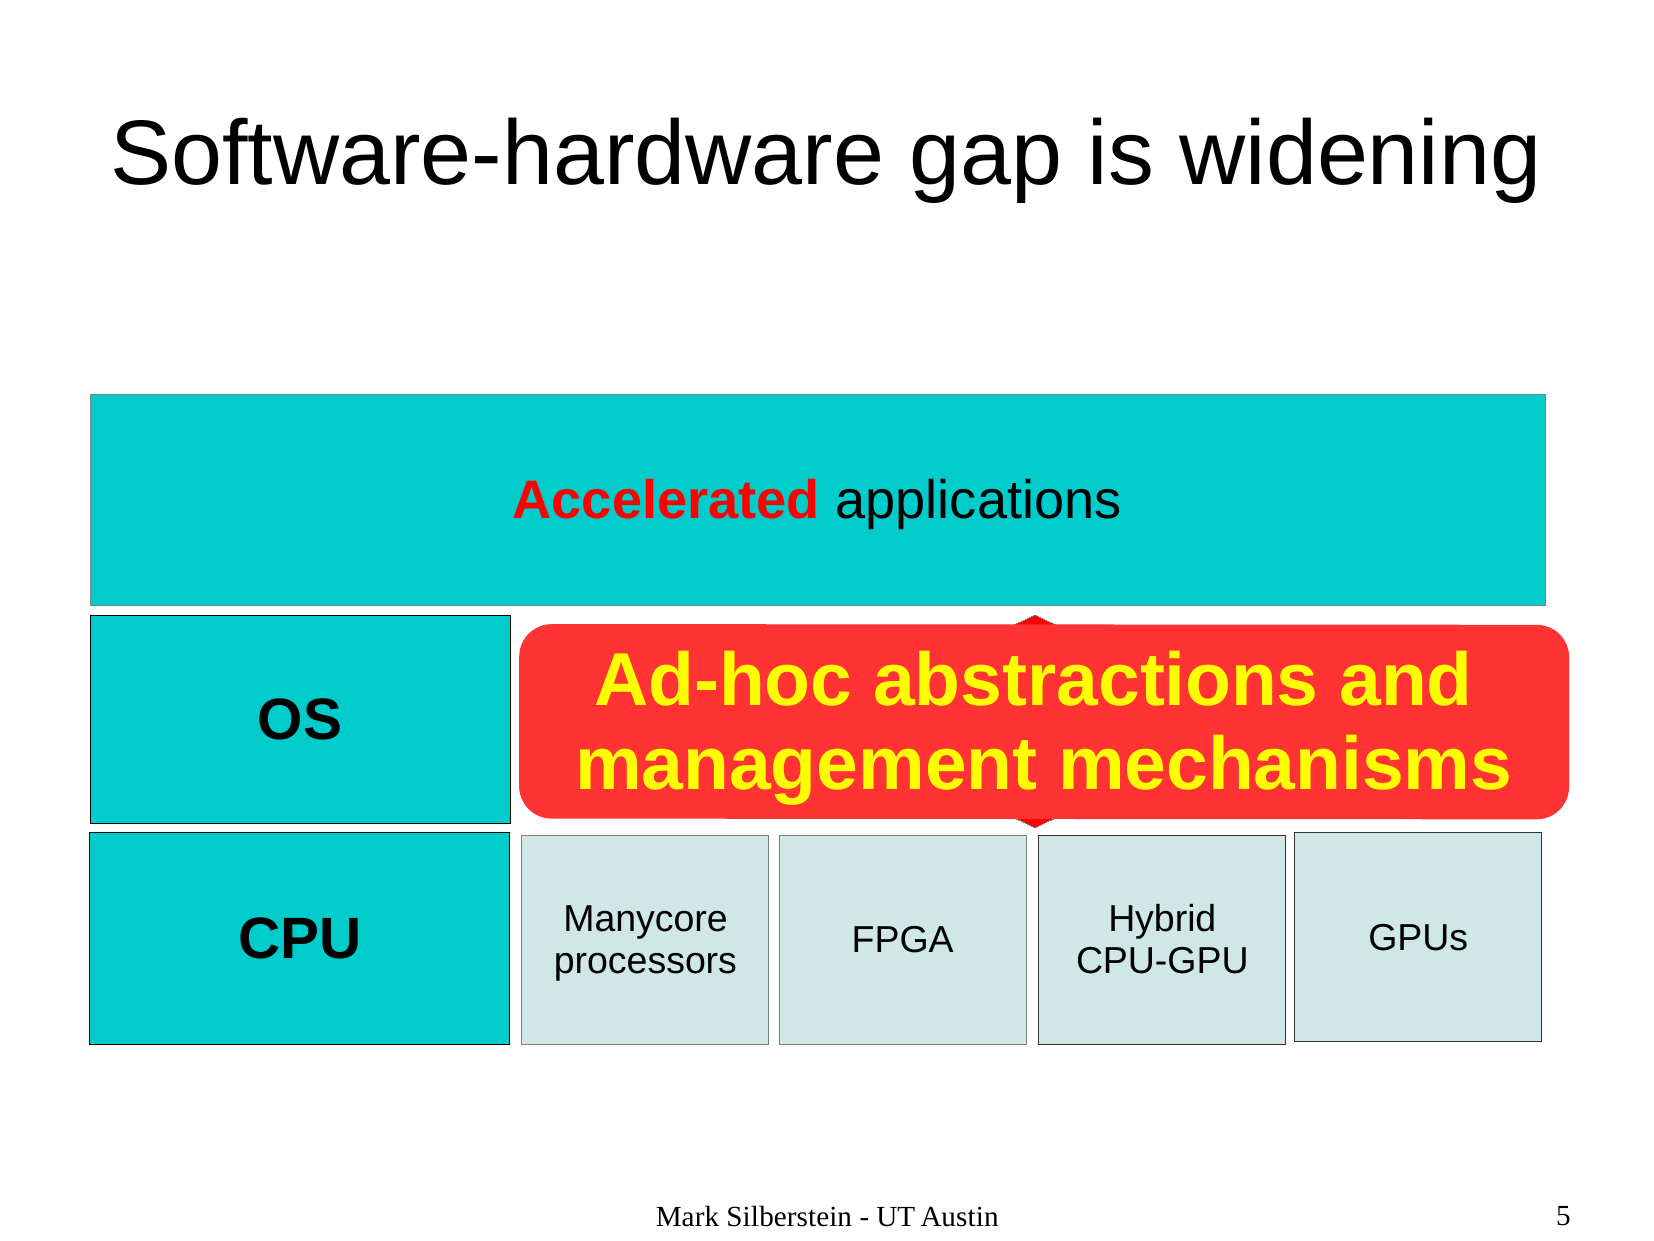

# Software-hardware gap is widening
Accelerated applications
OS
Ad-hoc abstractions and
management mechanisms
CPU
GPUs
Manycore
processors
FPGA
Hybrid
CPU-GPU
5
Mark Silberstein - UT Austin